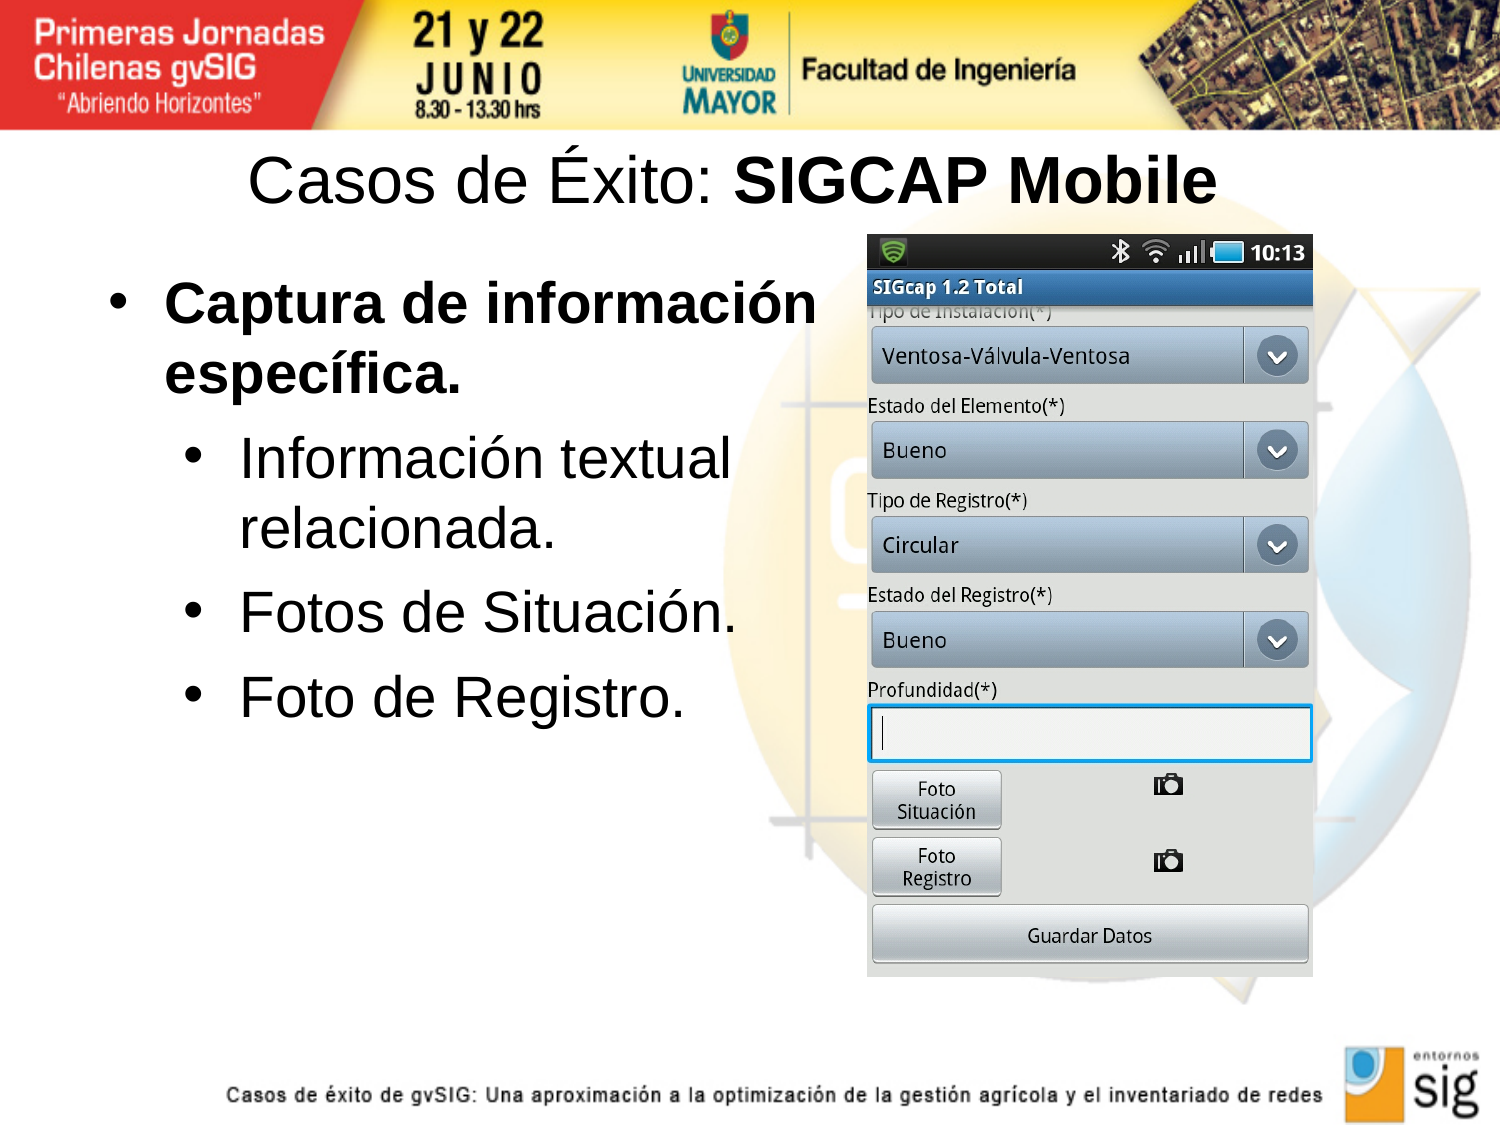

# Casos de Éxito: SIGCAP Mobile
Captura de información específica.
Información textual relacionada.
Fotos de Situación.
Foto de Registro.